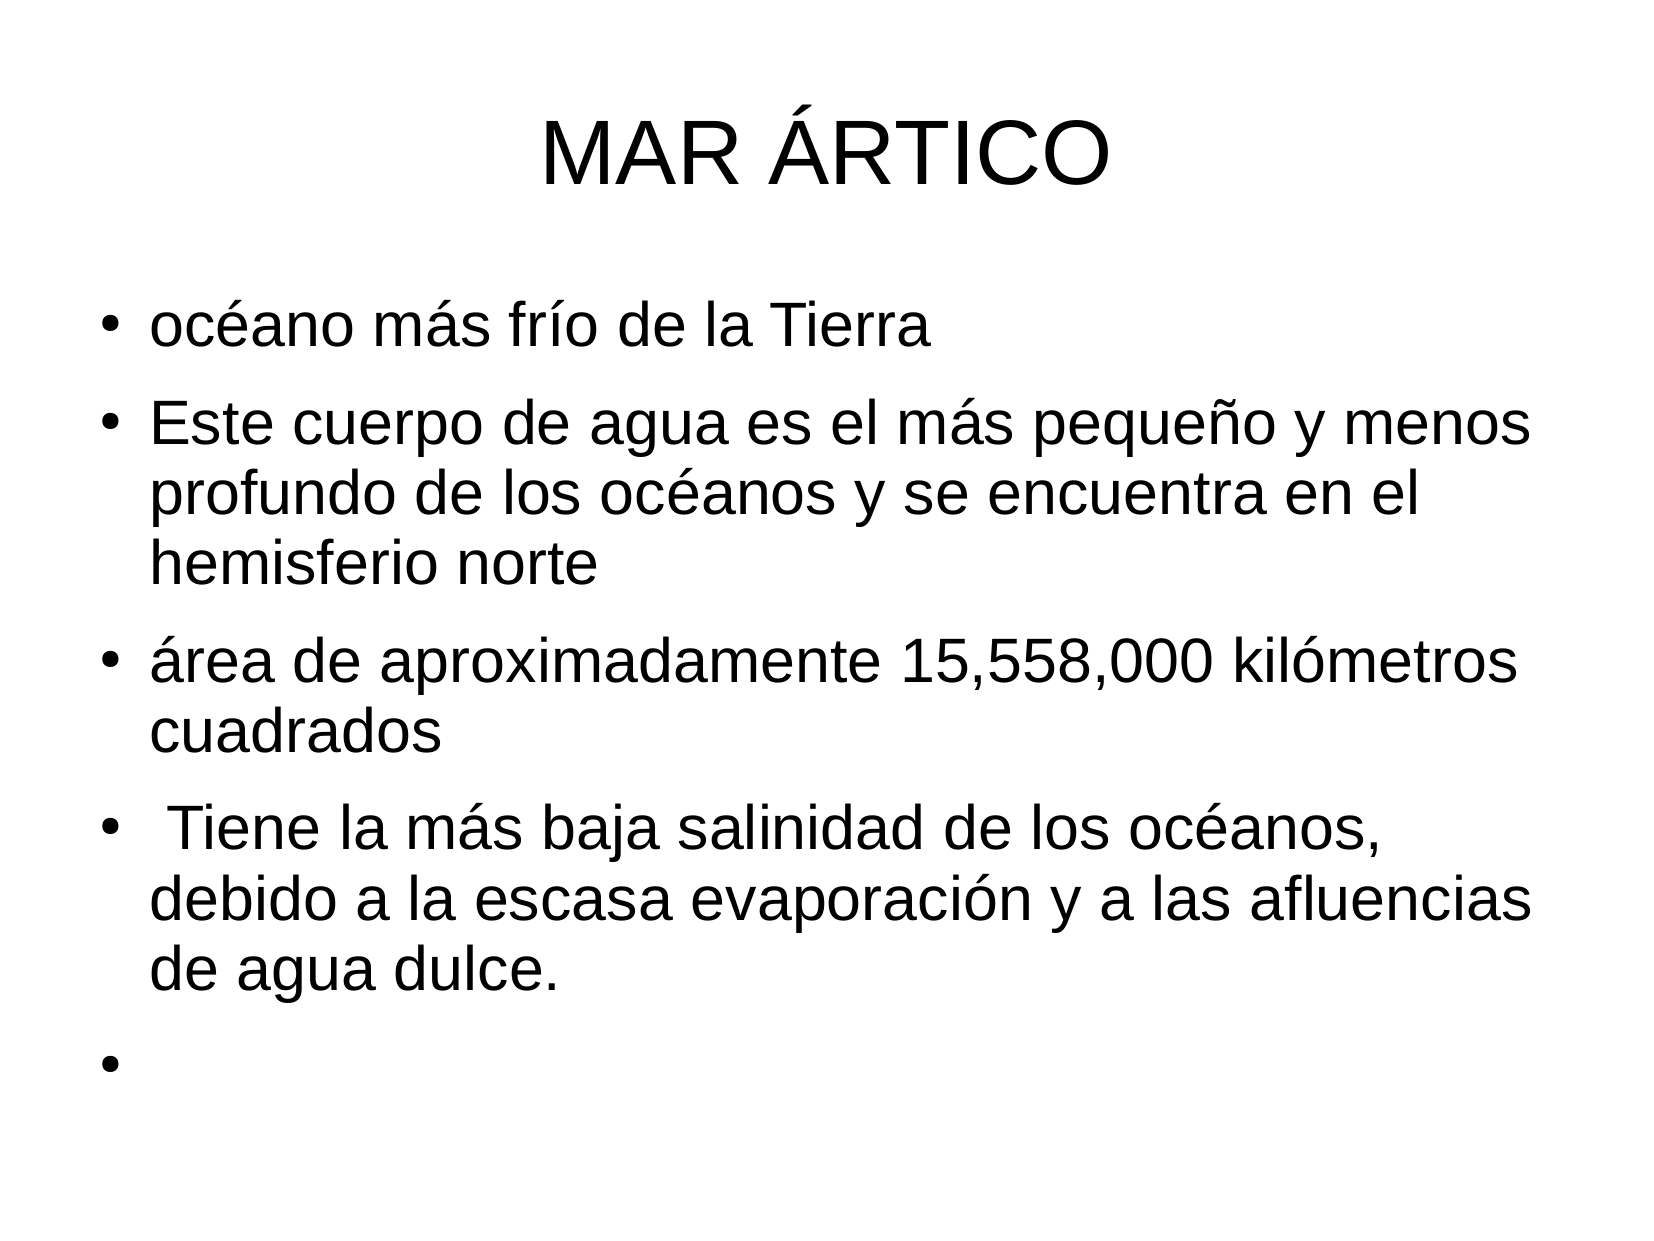

# MAR ÁRTICO
océano más frío de la Tierra
Este cuerpo de agua es el más pequeño y menos profundo de los océanos y se encuentra en el hemisferio norte
área de aproximadamente 15,558,000 kilómetros cuadrados
 Tiene la más baja salinidad de los océanos, debido a la escasa evaporación y a las afluencias de agua dulce.